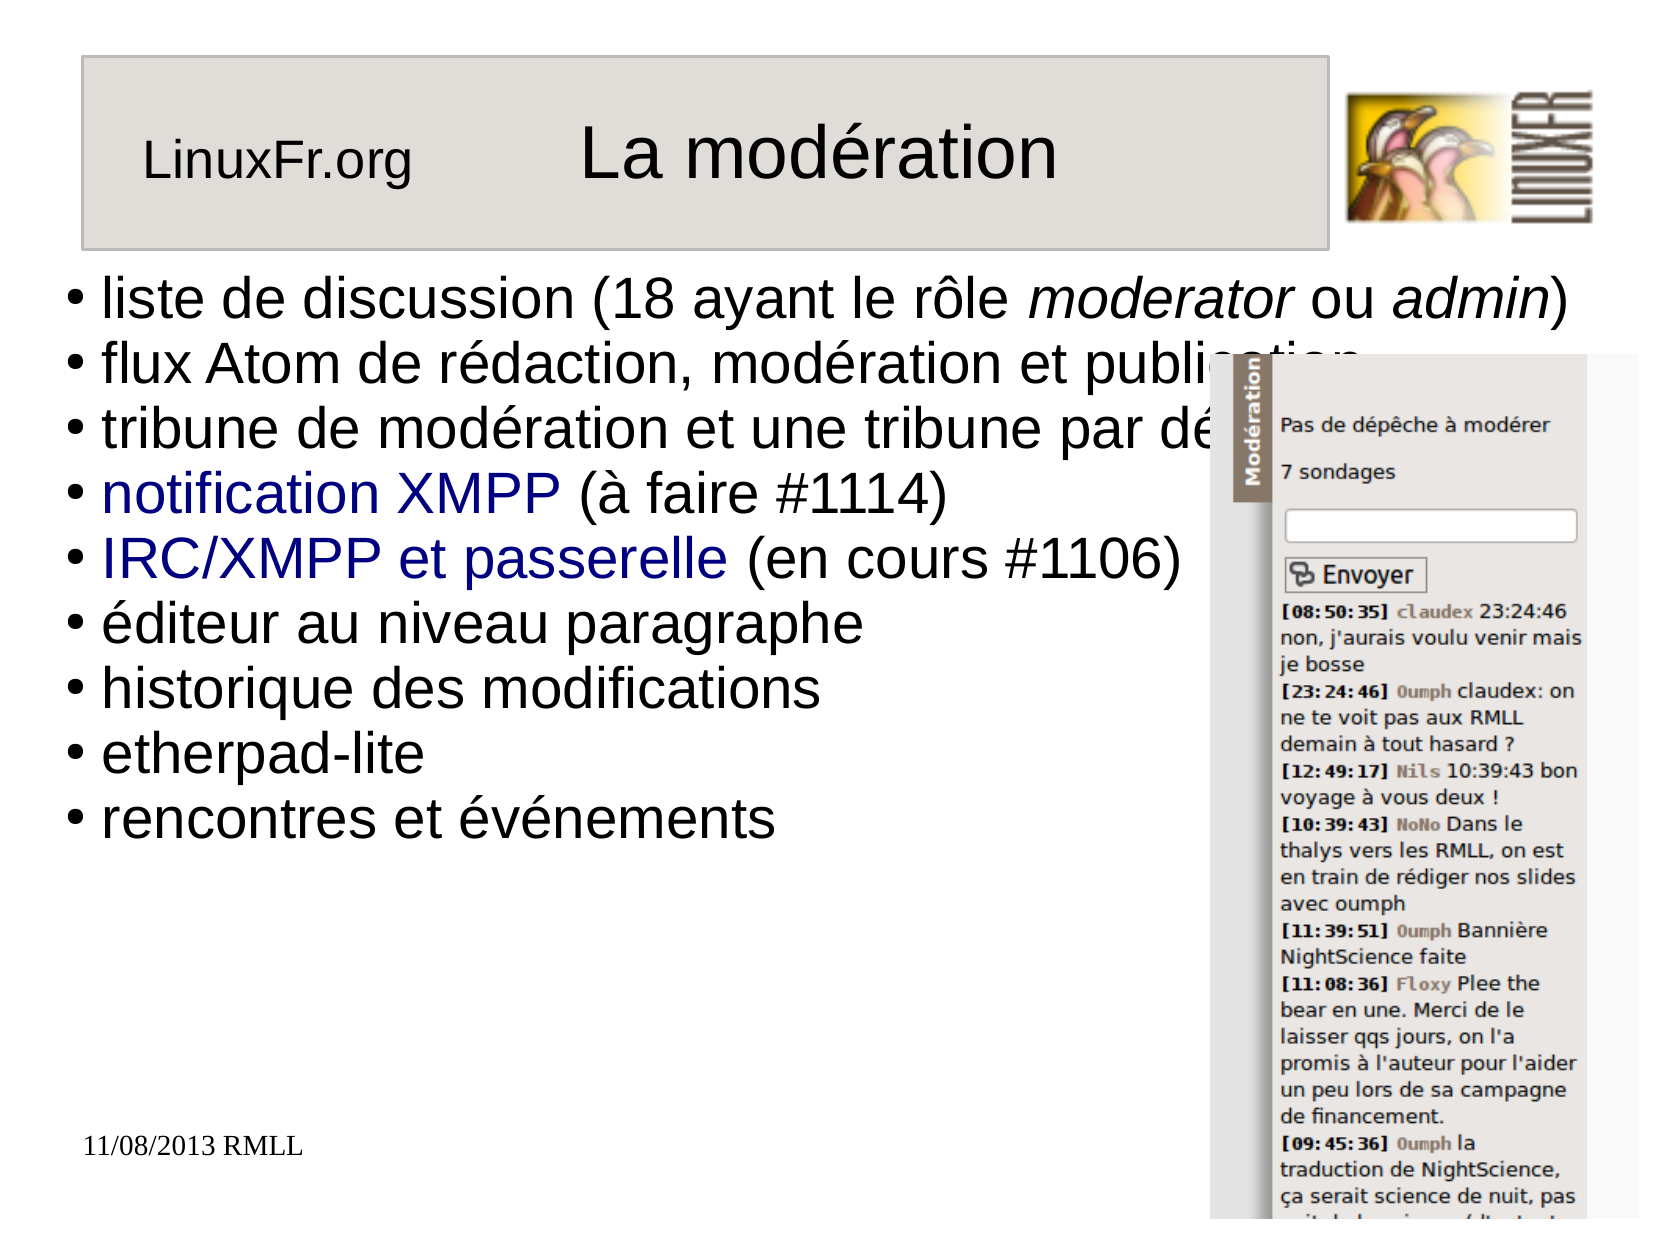

# LinuxFr.org La modération
 liste de discussion (18 ayant le rôle moderator ou admin)
 flux Atom de rédaction, modération et publication
 tribune de modération et une tribune par dépêche
 notification XMPP (à faire #1114)
 IRC/XMPP et passerelle (en cours #1106)
 éditeur au niveau paragraphe
 historique des modifications
 etherpad-lite
 rencontres et événements